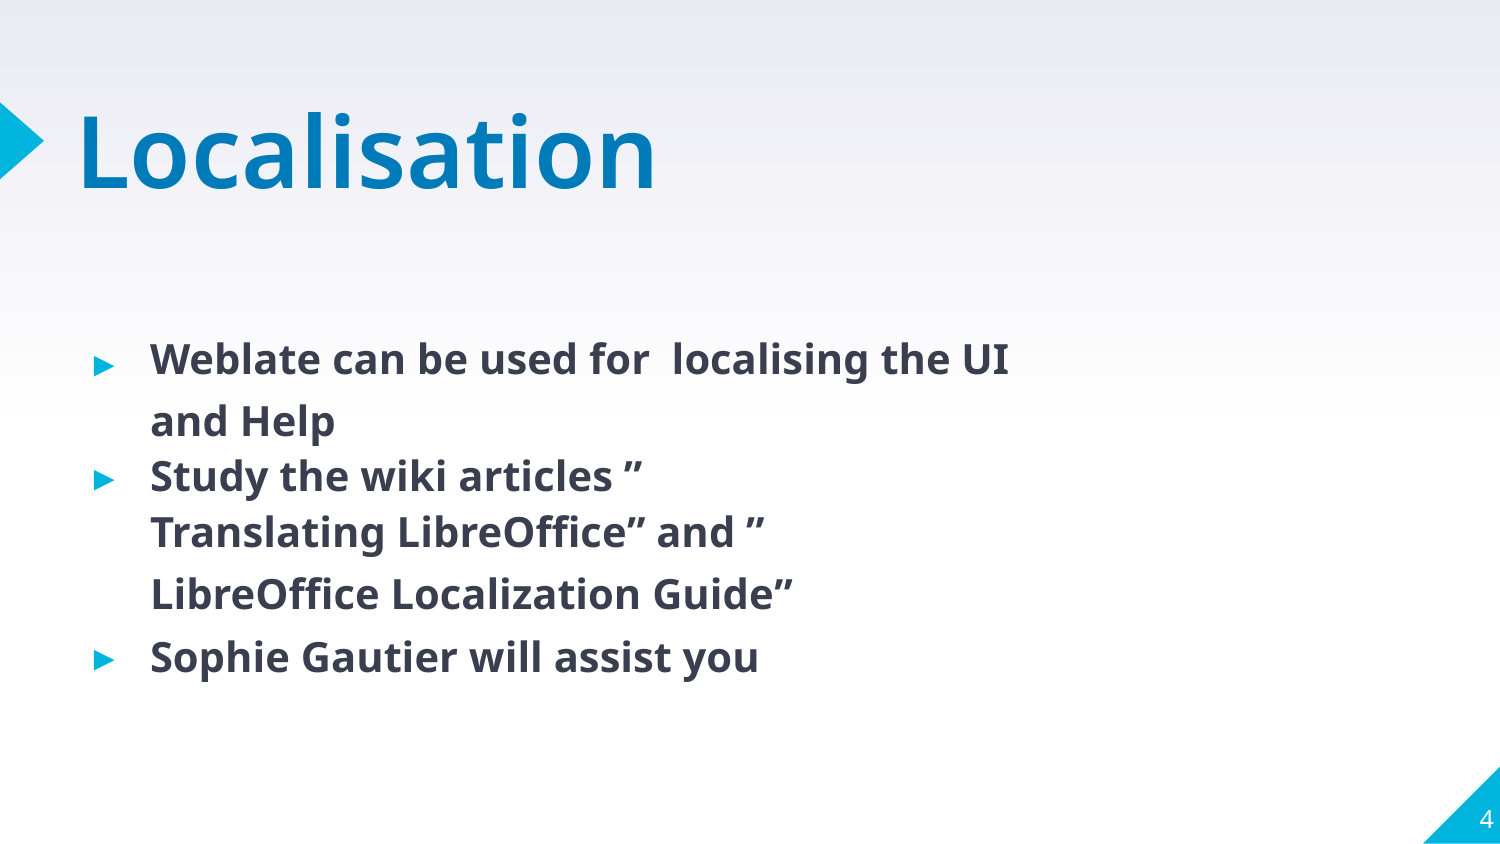

# Localisation
Weblate can be used for localising the UI and Help
Study the wiki articles ”Translating LibreOffice” and ”LibreOffice Localization Guide”
Sophie Gautier will assist you